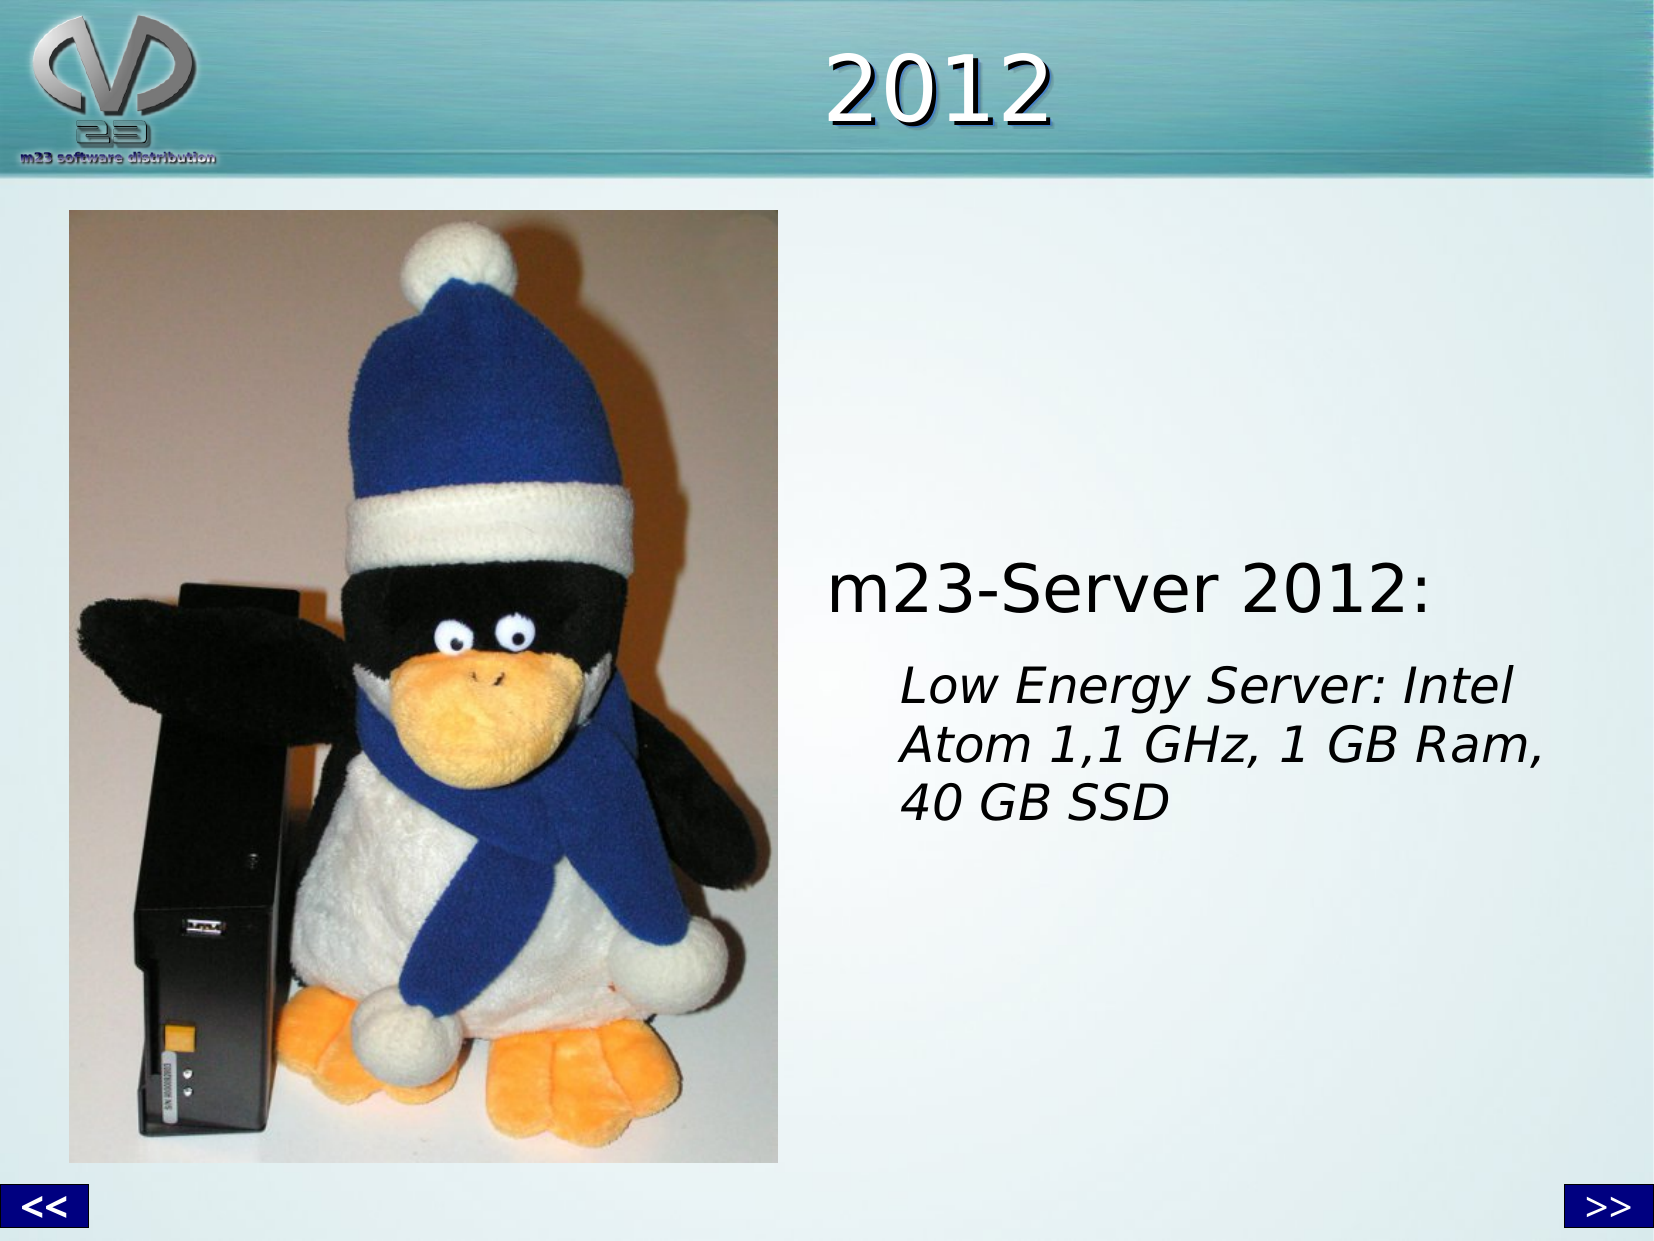

# 2012
m23-Server 2012:
	Low Energy Server: Intel
	Atom 1,1 GHz, 1 GB Ram,
	40 GB SSD